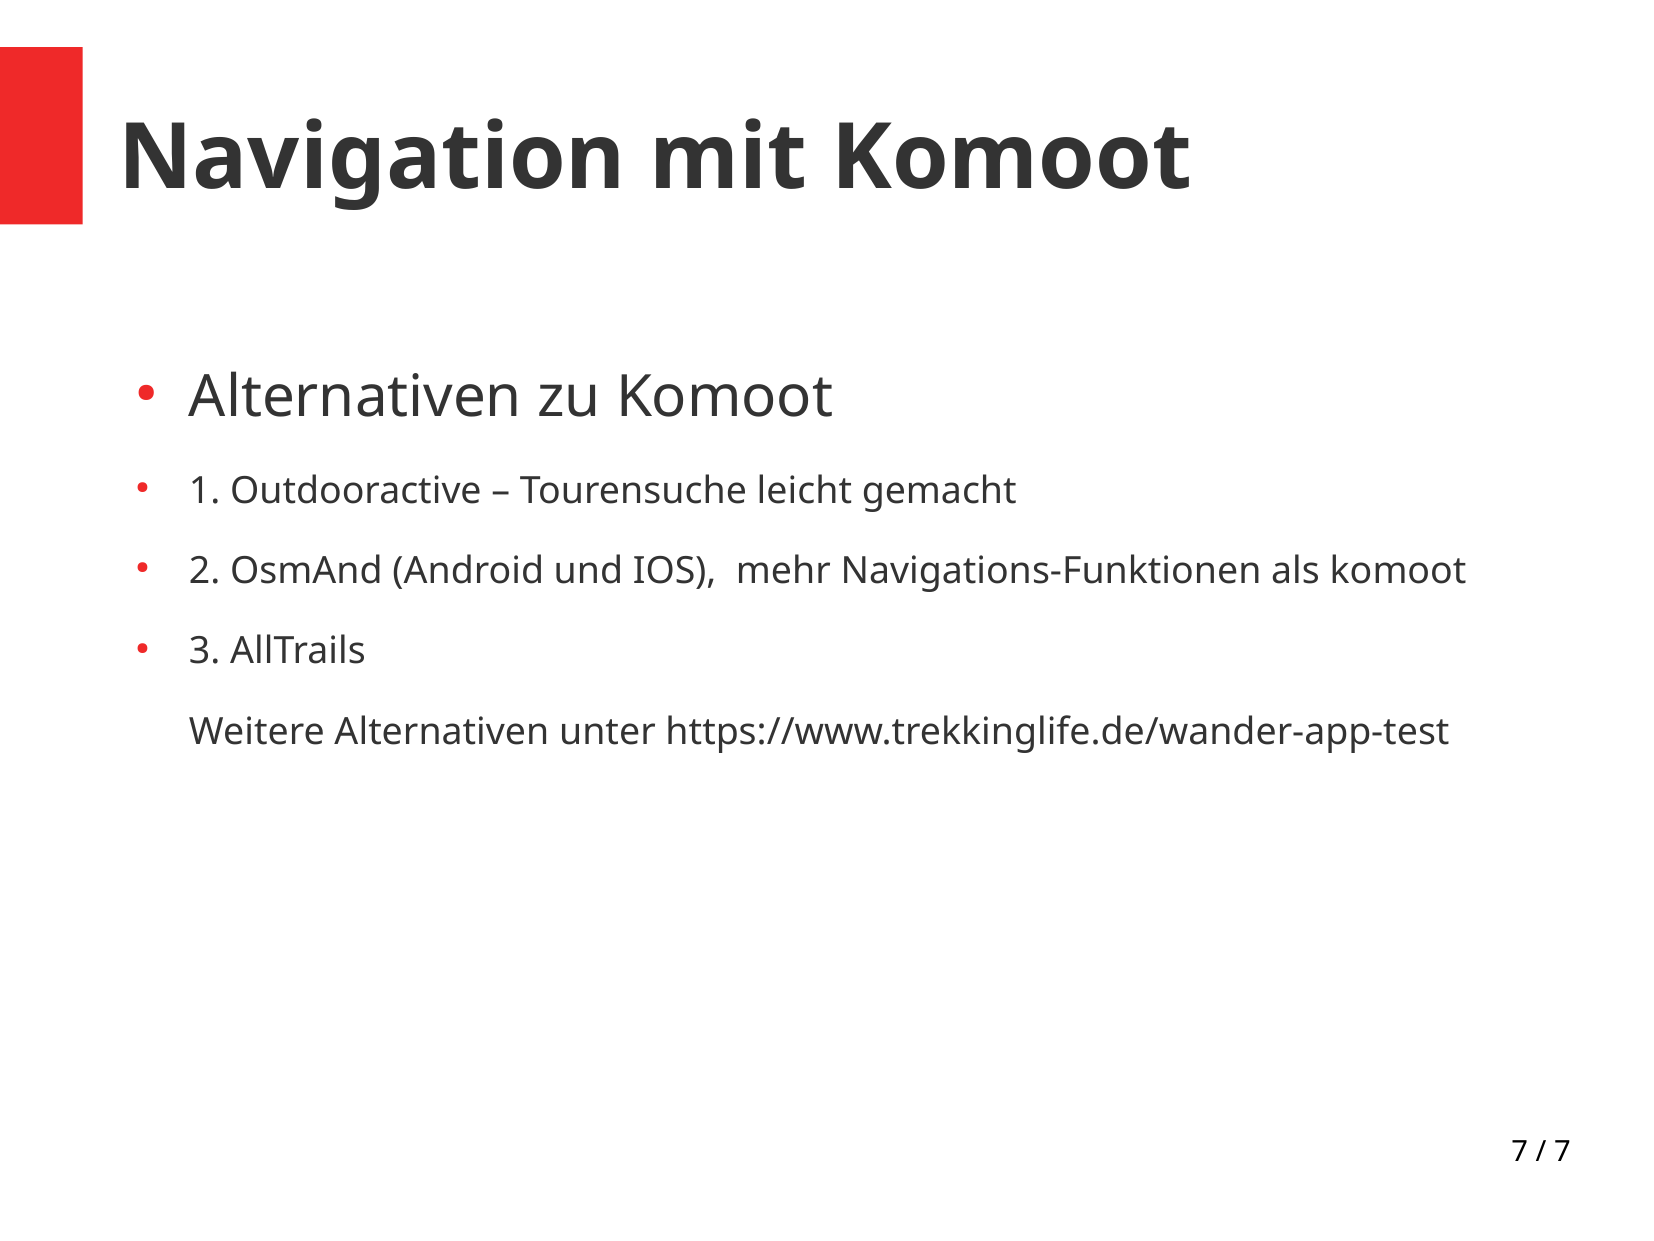

# Navigation mit Komoot
Alternativen zu Komoot
1. Outdooractive – Tourensuche leicht gemacht
2. OsmAnd (Android und IOS), mehr Navigations-Funktionen als komoot
3. AllTrails
Weitere Alternativen unter https://www.trekkinglife.de/wander-app-test
7